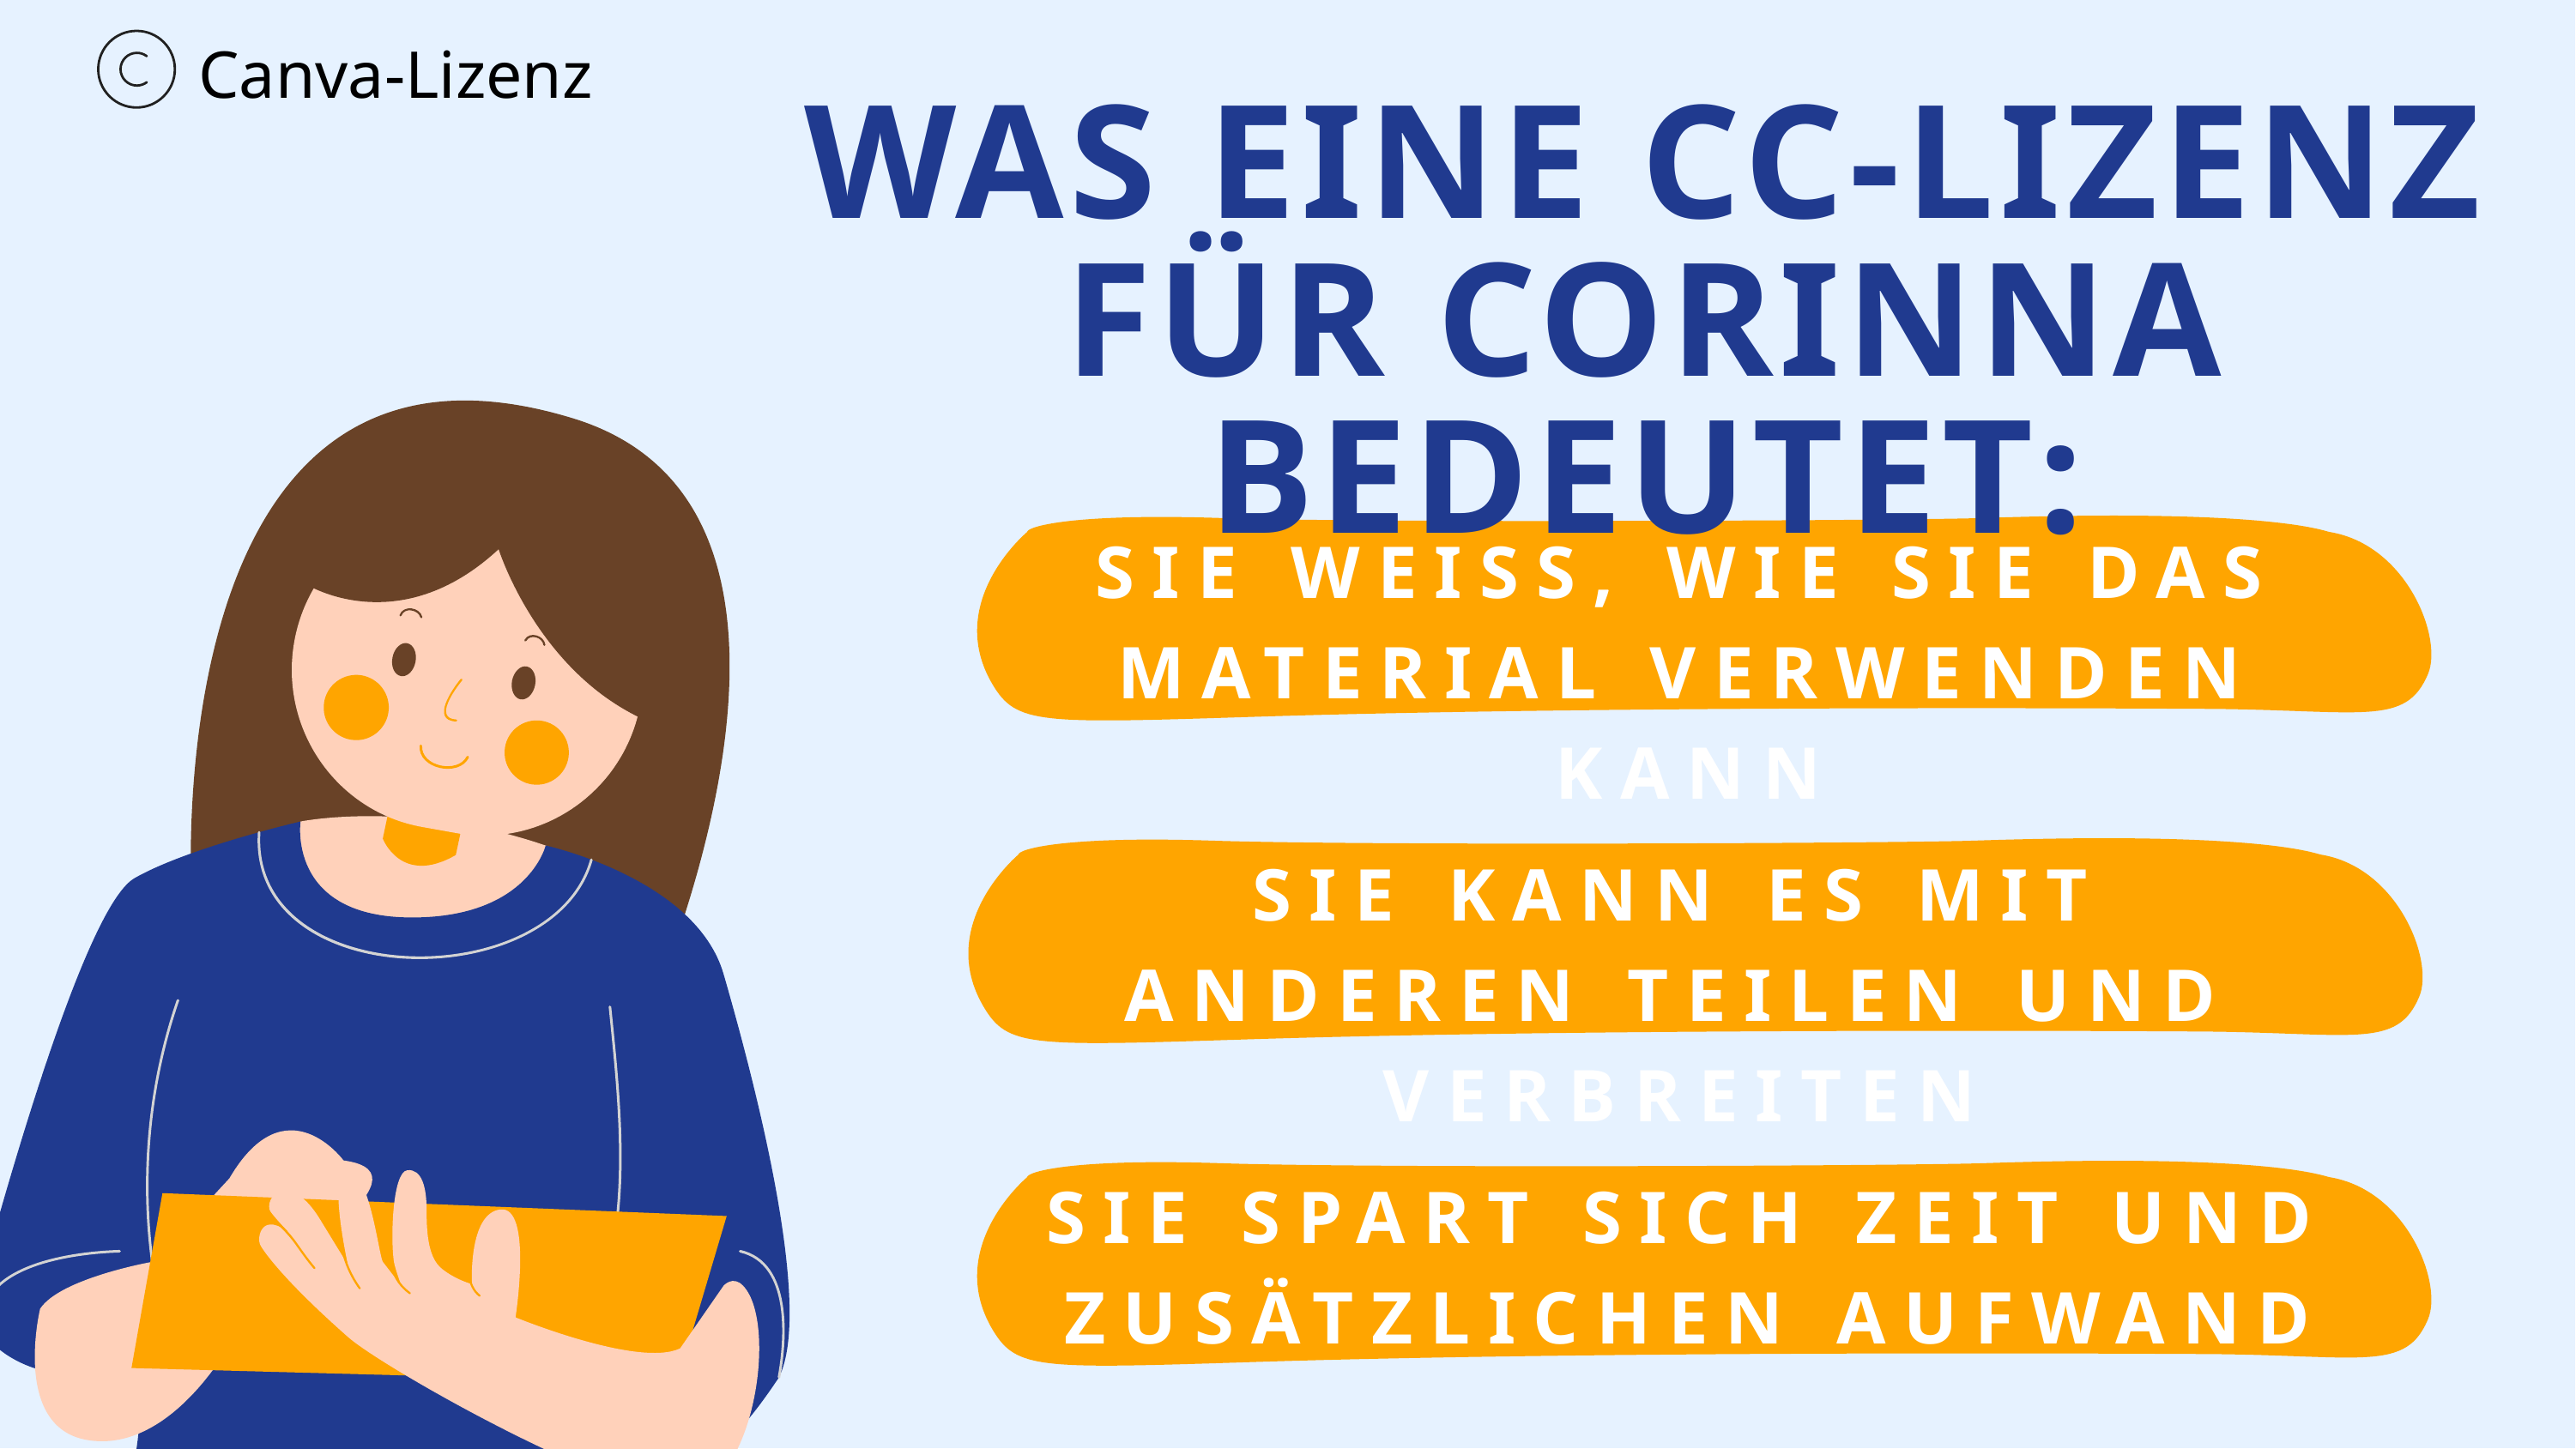

Canva-Lizenz
WAS EINE CC-LIZENZ FÜR CORINNA BEDEUTET:
SIE WEISS, WIE SIE DAS MATERIAL VERWENDEN KANN
SIE KANN ES MIT ANDEREN TEILEN UND VERBREITEN
SIE SPART SICH ZEIT UND ZUSÄTZLICHEN AUFWAND